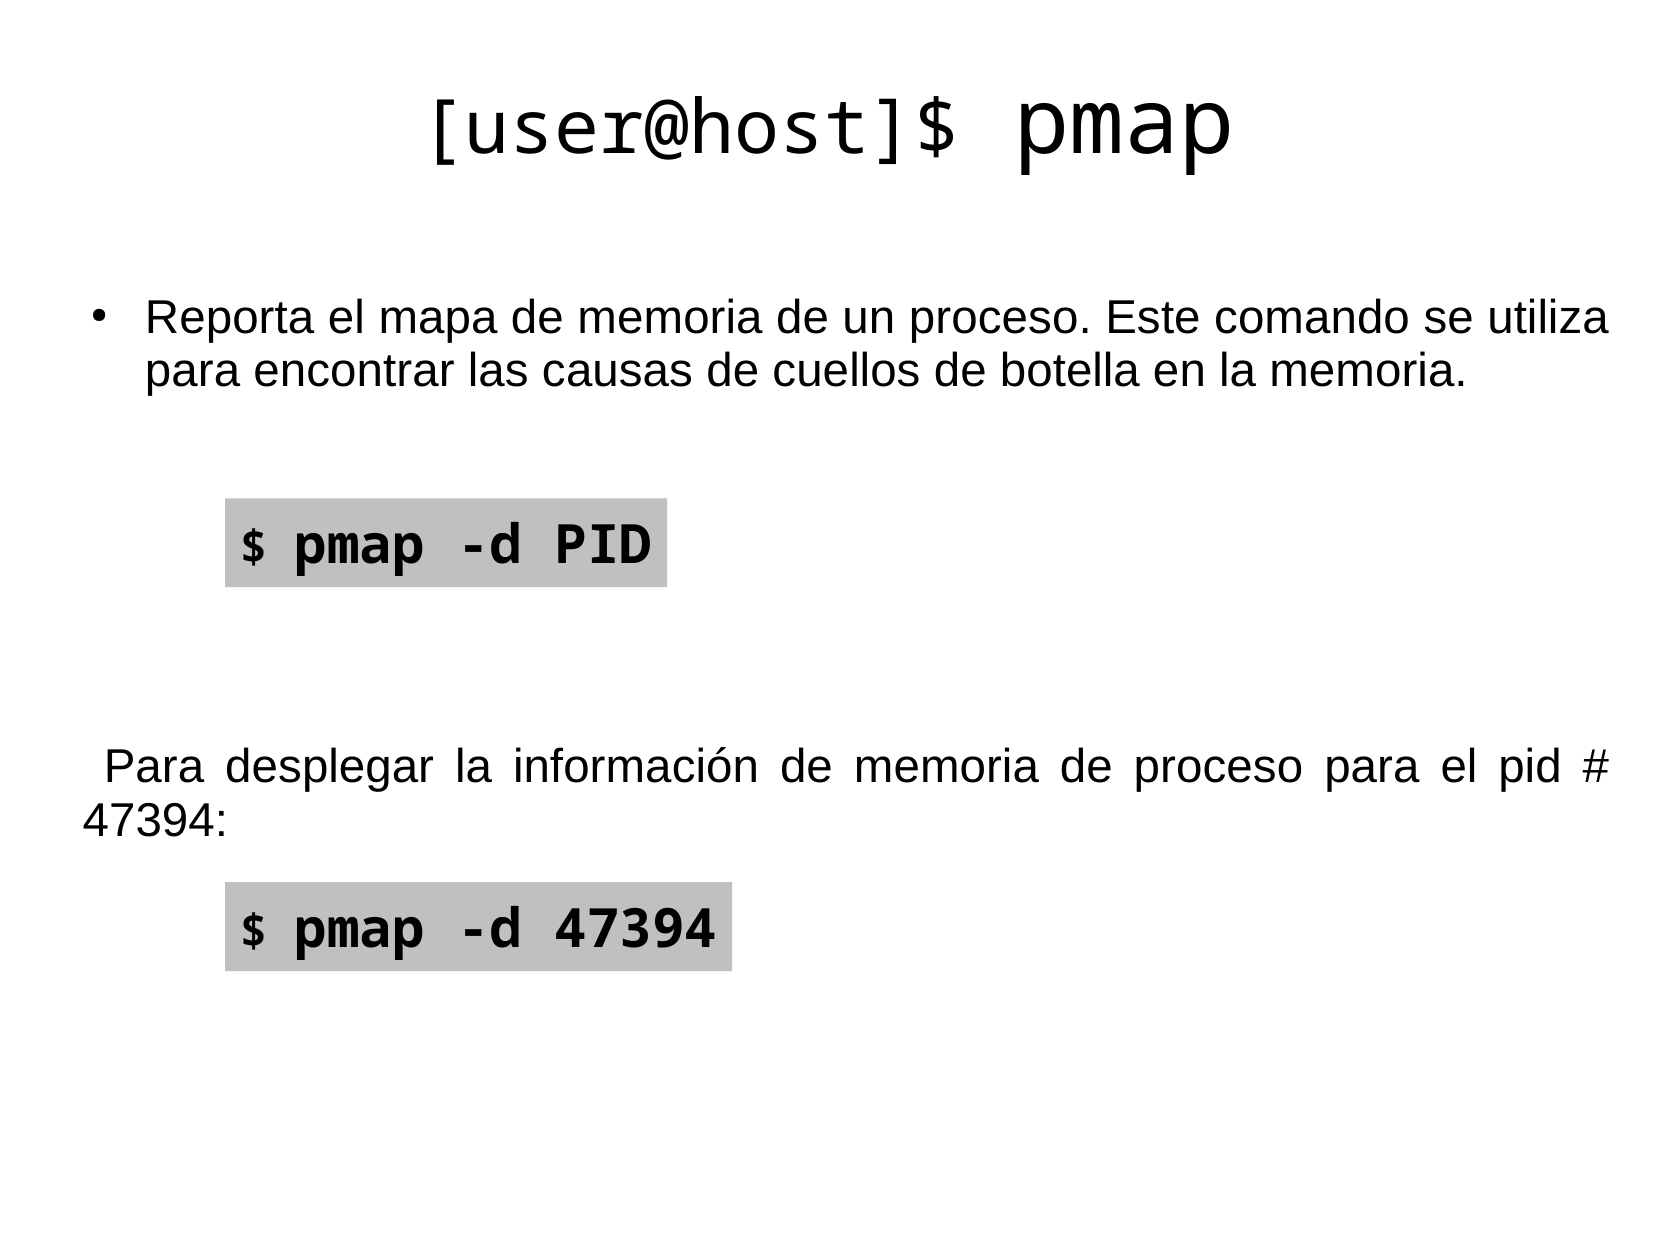

# [user@host]$ pmap
Reporta el mapa de memoria de un proceso. Este comando se utiliza para encontrar las causas de cuellos de botella en la memoria.
 Para desplegar la información de memoria de proceso para el pid # 47394:
$ pmap -d PID
$ pmap -d 47394